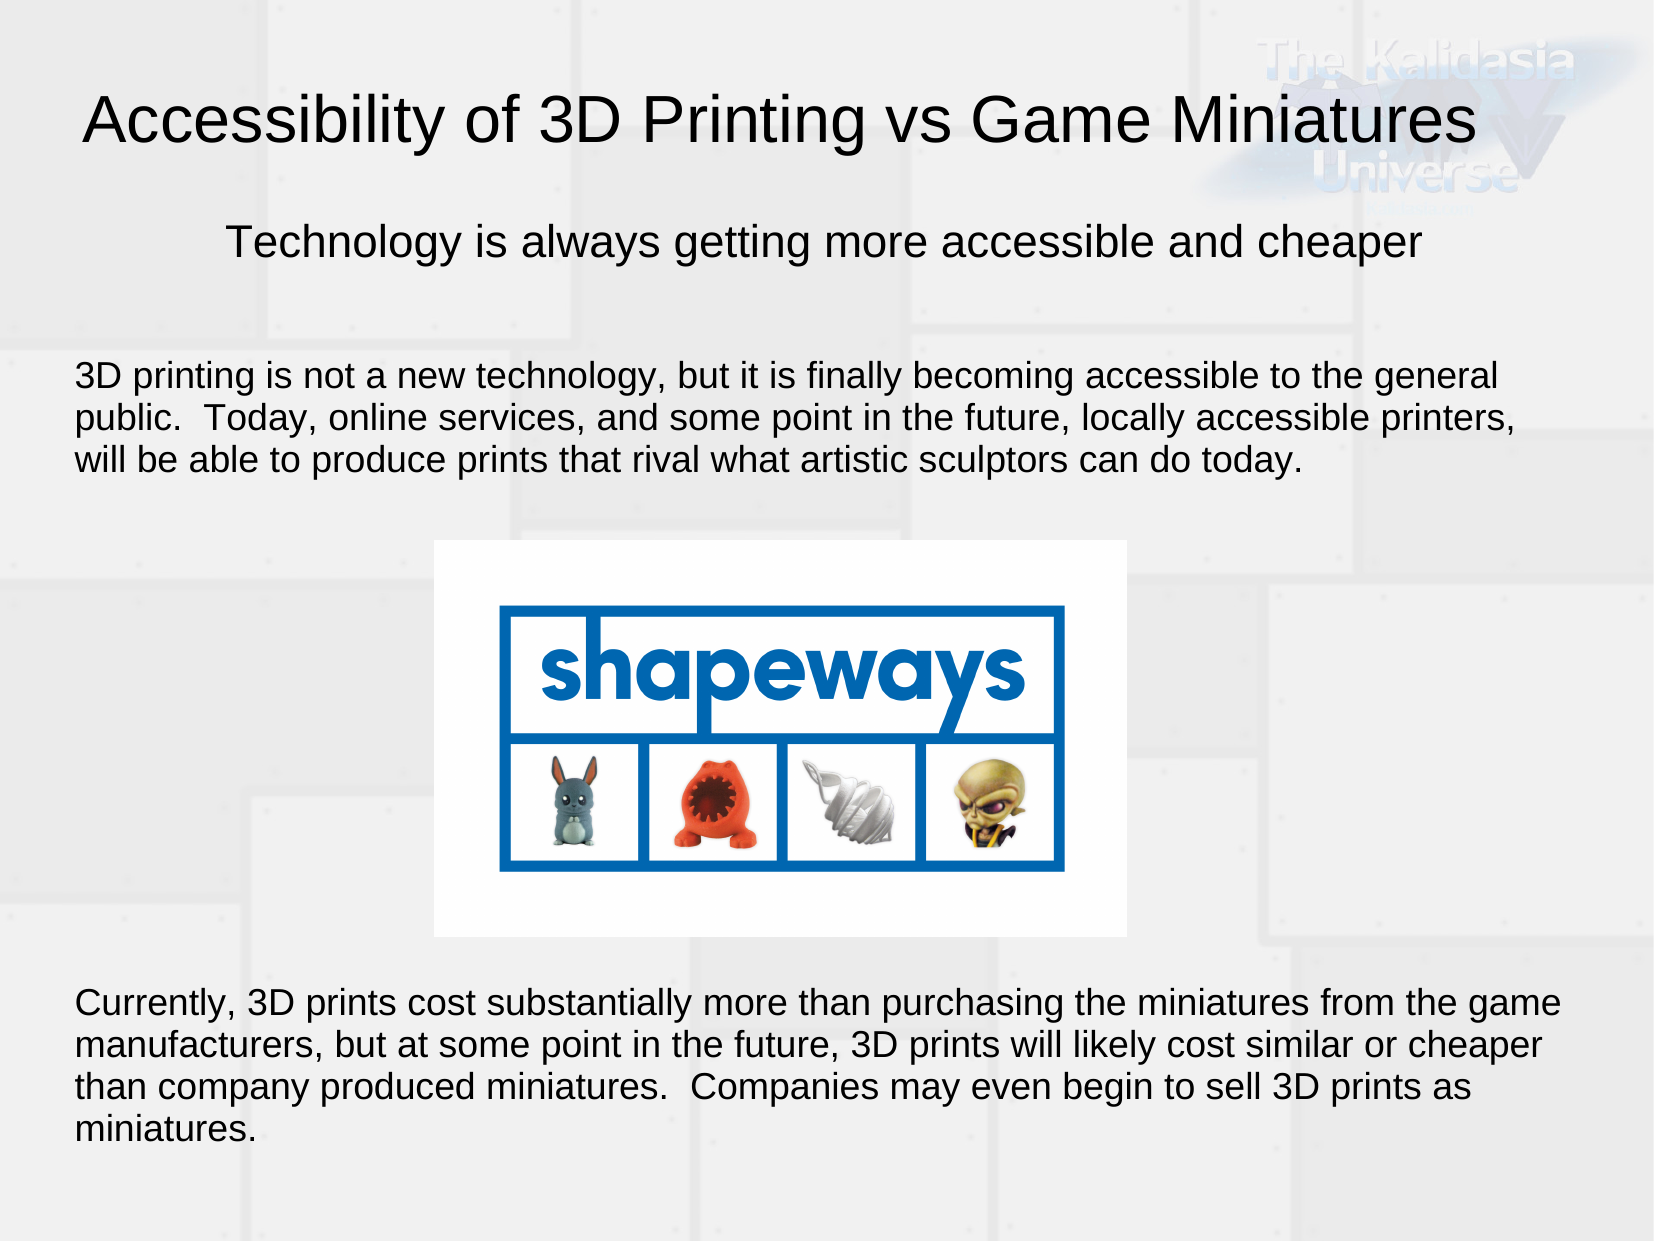

# Accessibility of 3D Printing vs Game Miniatures
Technology is always getting more accessible and cheaper
3D printing is not a new technology, but it is finally becoming accessible to the general public. Today, online services, and some point in the future, locally accessible printers, will be able to produce prints that rival what artistic sculptors can do today.
Currently, 3D prints cost substantially more than purchasing the miniatures from the game manufacturers, but at some point in the future, 3D prints will likely cost similar or cheaper than company produced miniatures. Companies may even begin to sell 3D prints as miniatures.